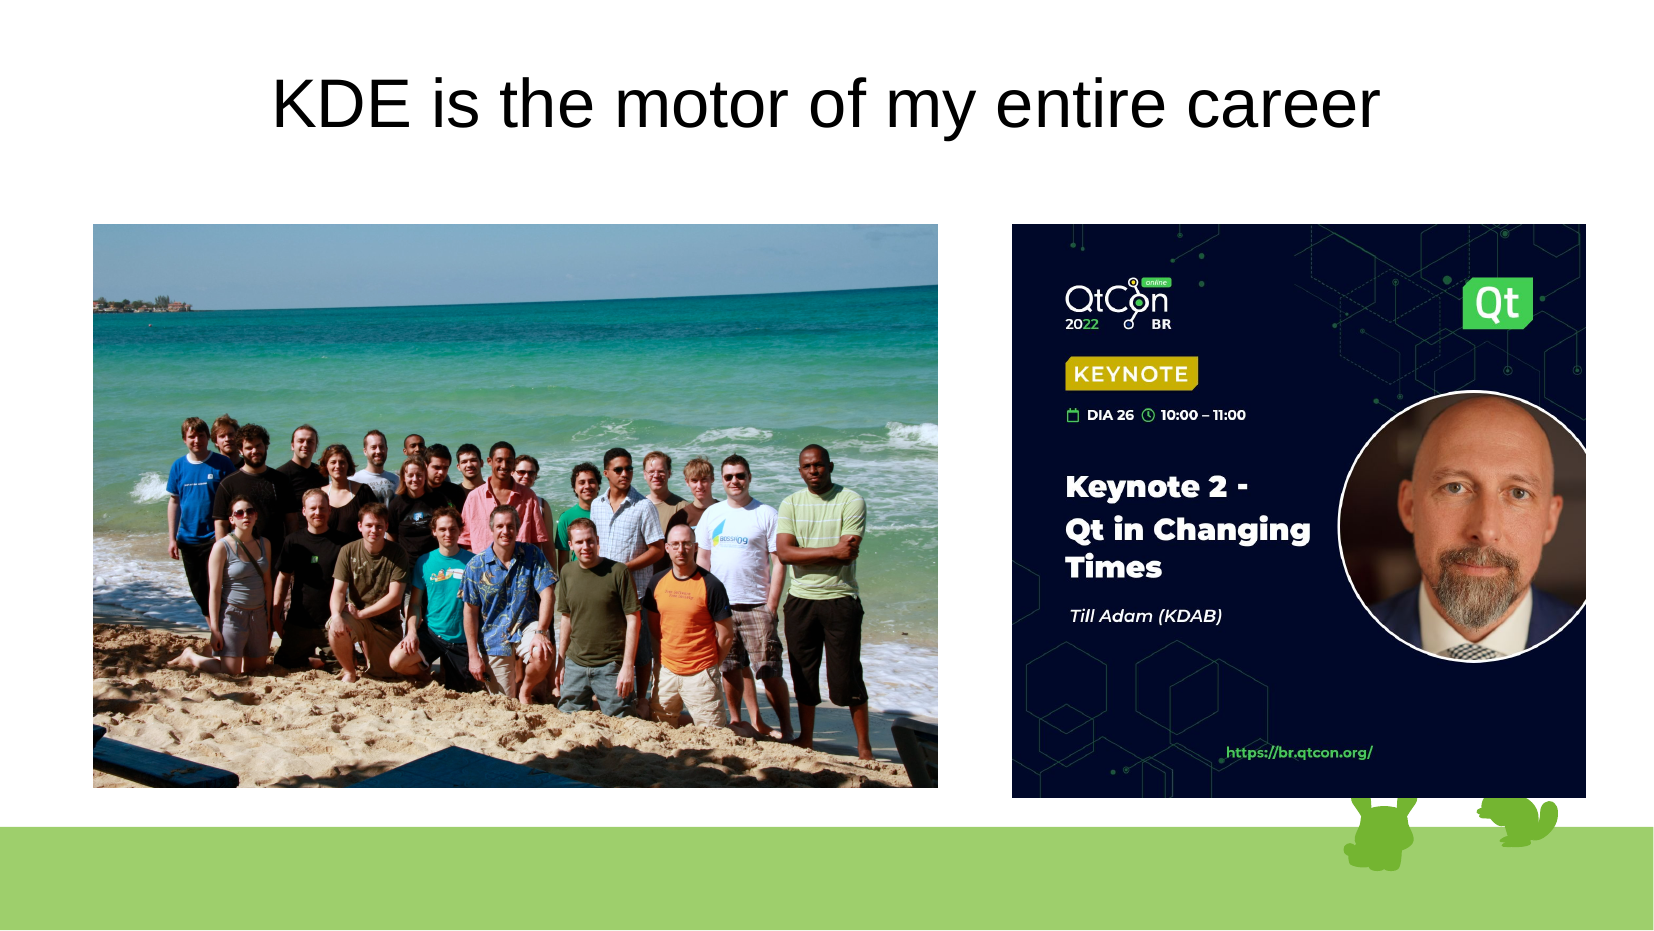

# KDE is the motor of my entire career